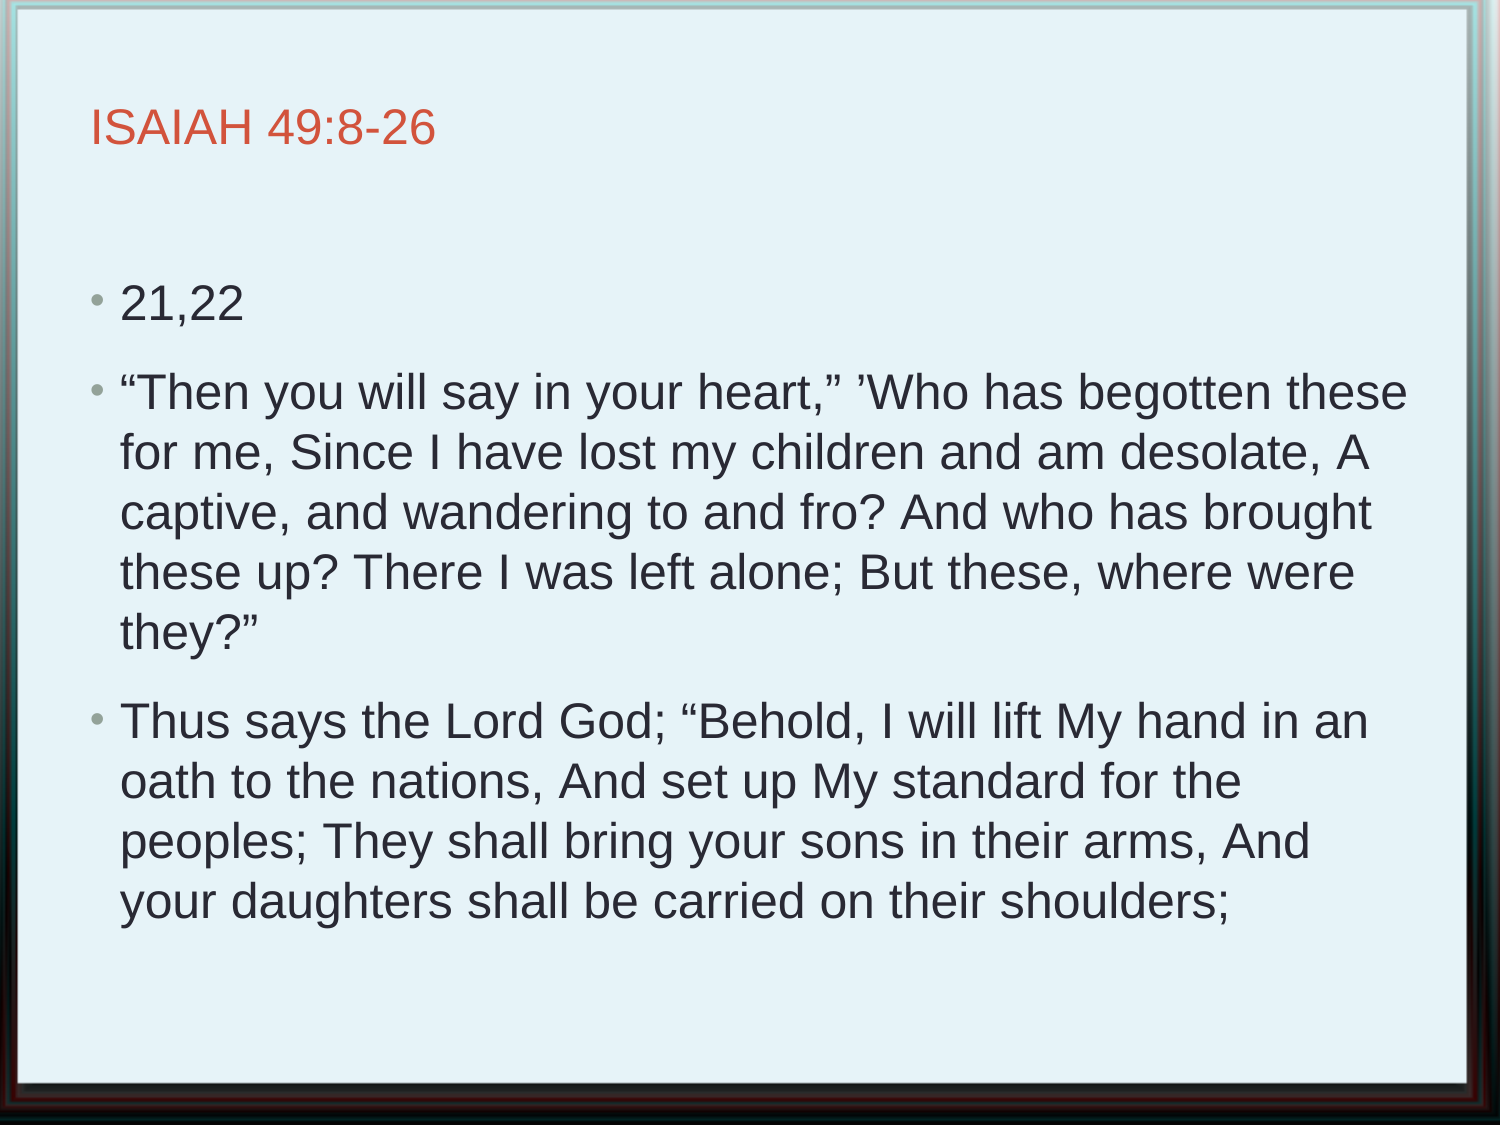

# ISAIAH 49:8-26
21,22
“Then you will say in your heart,” ’Who has begotten these for me, Since I have lost my children and am desolate, A captive, and wandering to and fro? And who has brought these up? There I was left alone; But these, where were they?”
Thus says the Lord God; “Behold, I will lift My hand in an oath to the nations, And set up My standard for the peoples; They shall bring your sons in their arms, And your daughters shall be carried on their shoulders;